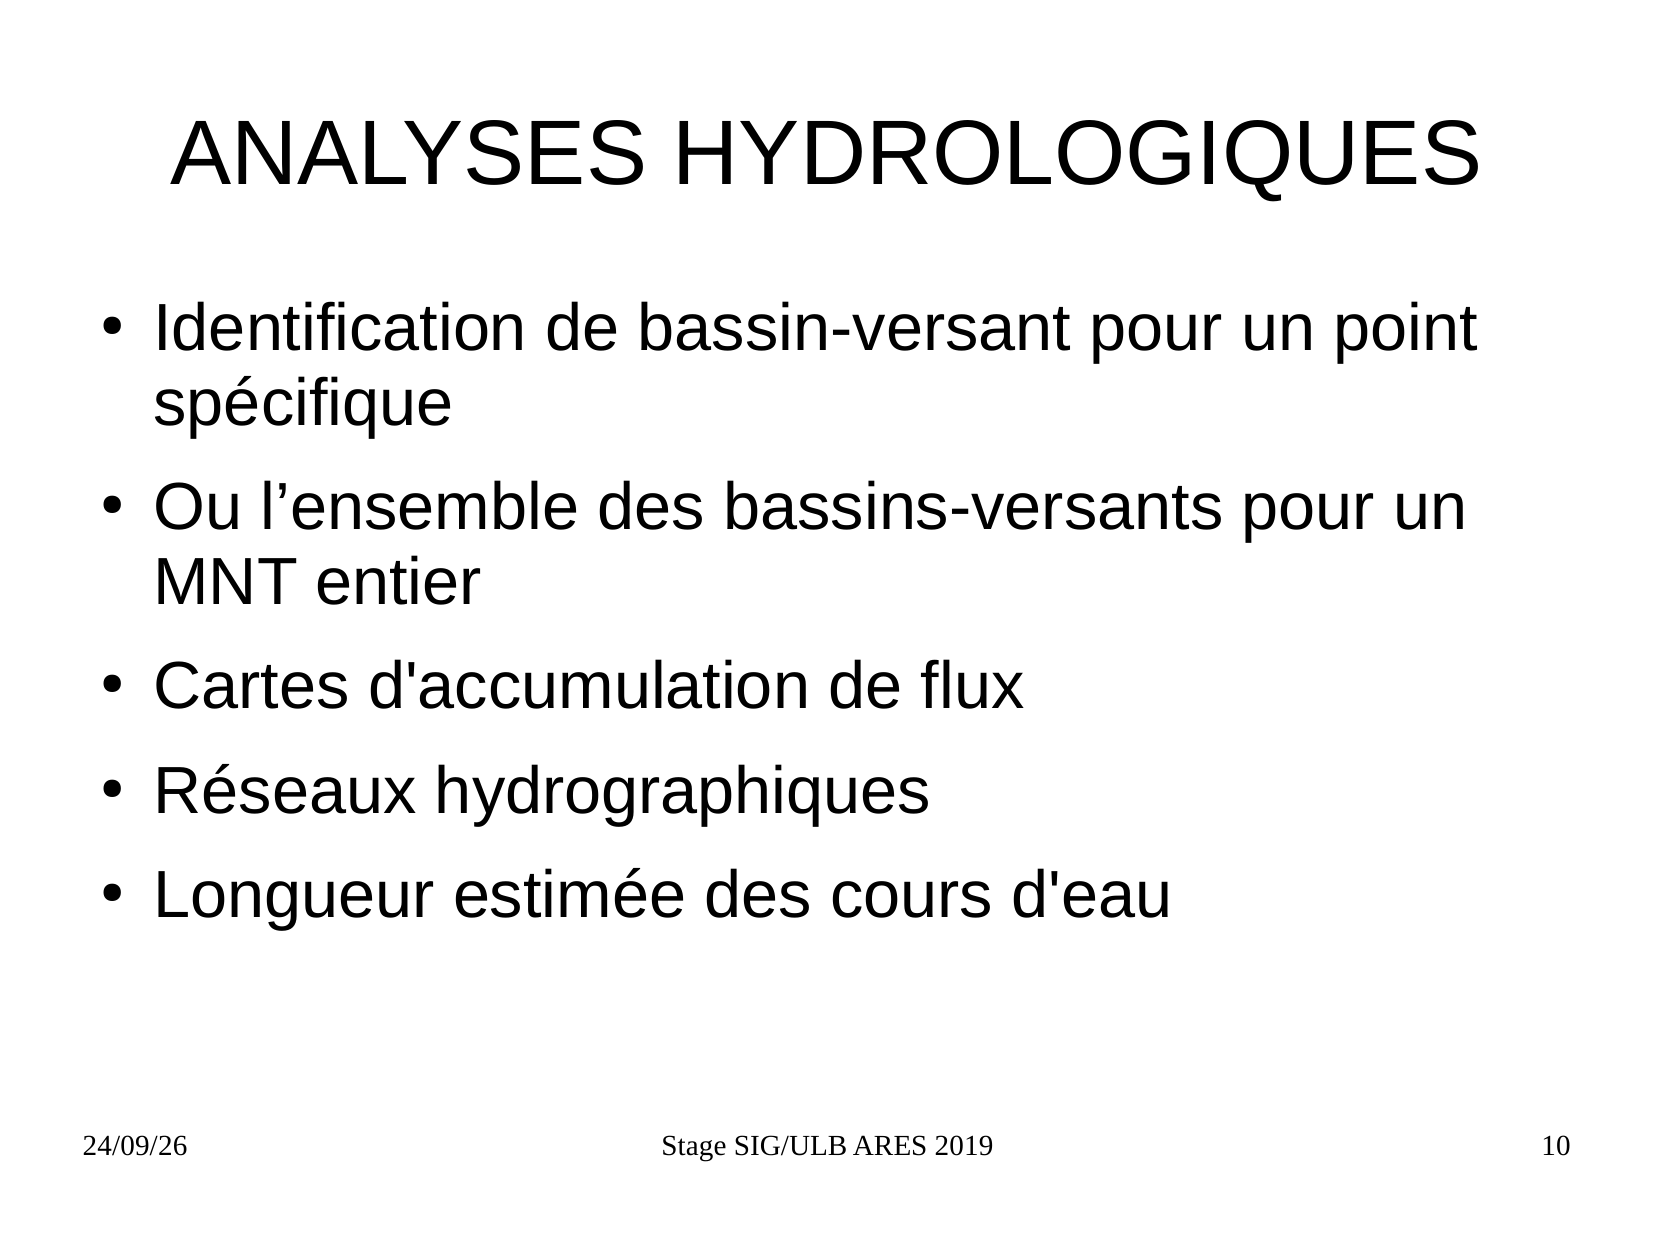

# ANALYSES HYDROLOGIQUES
Identification de bassin-versant pour un point spécifique
Ou l’ensemble des bassins-versants pour un MNT entier
Cartes d'accumulation de flux
Réseaux hydrographiques
Longueur estimée des cours d'eau
Stage SIG/ULB ARES 2019
10